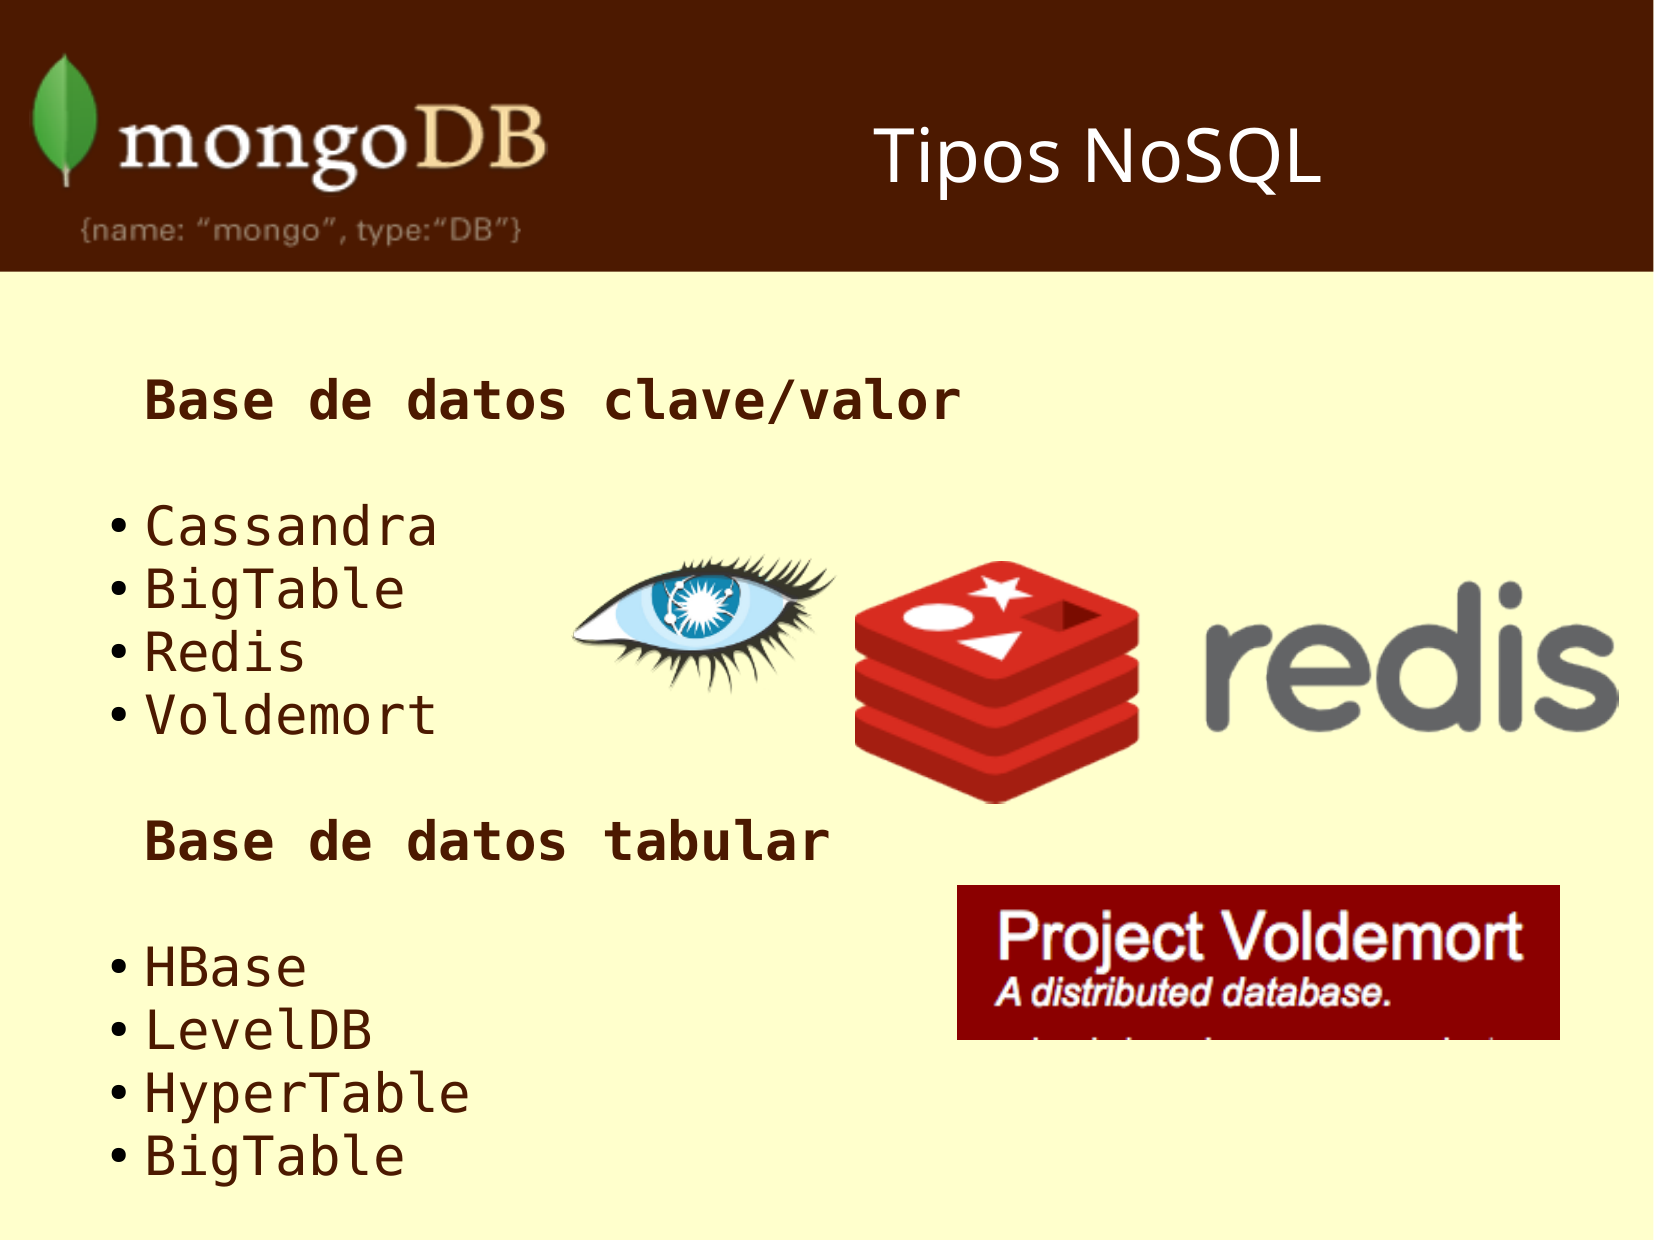

# Tipos NoSQL
Base de datos clave/valor
Cassandra
BigTable
Redis
Voldemort
Base de datos tabular
HBase
LevelDB
HyperTable
BigTable